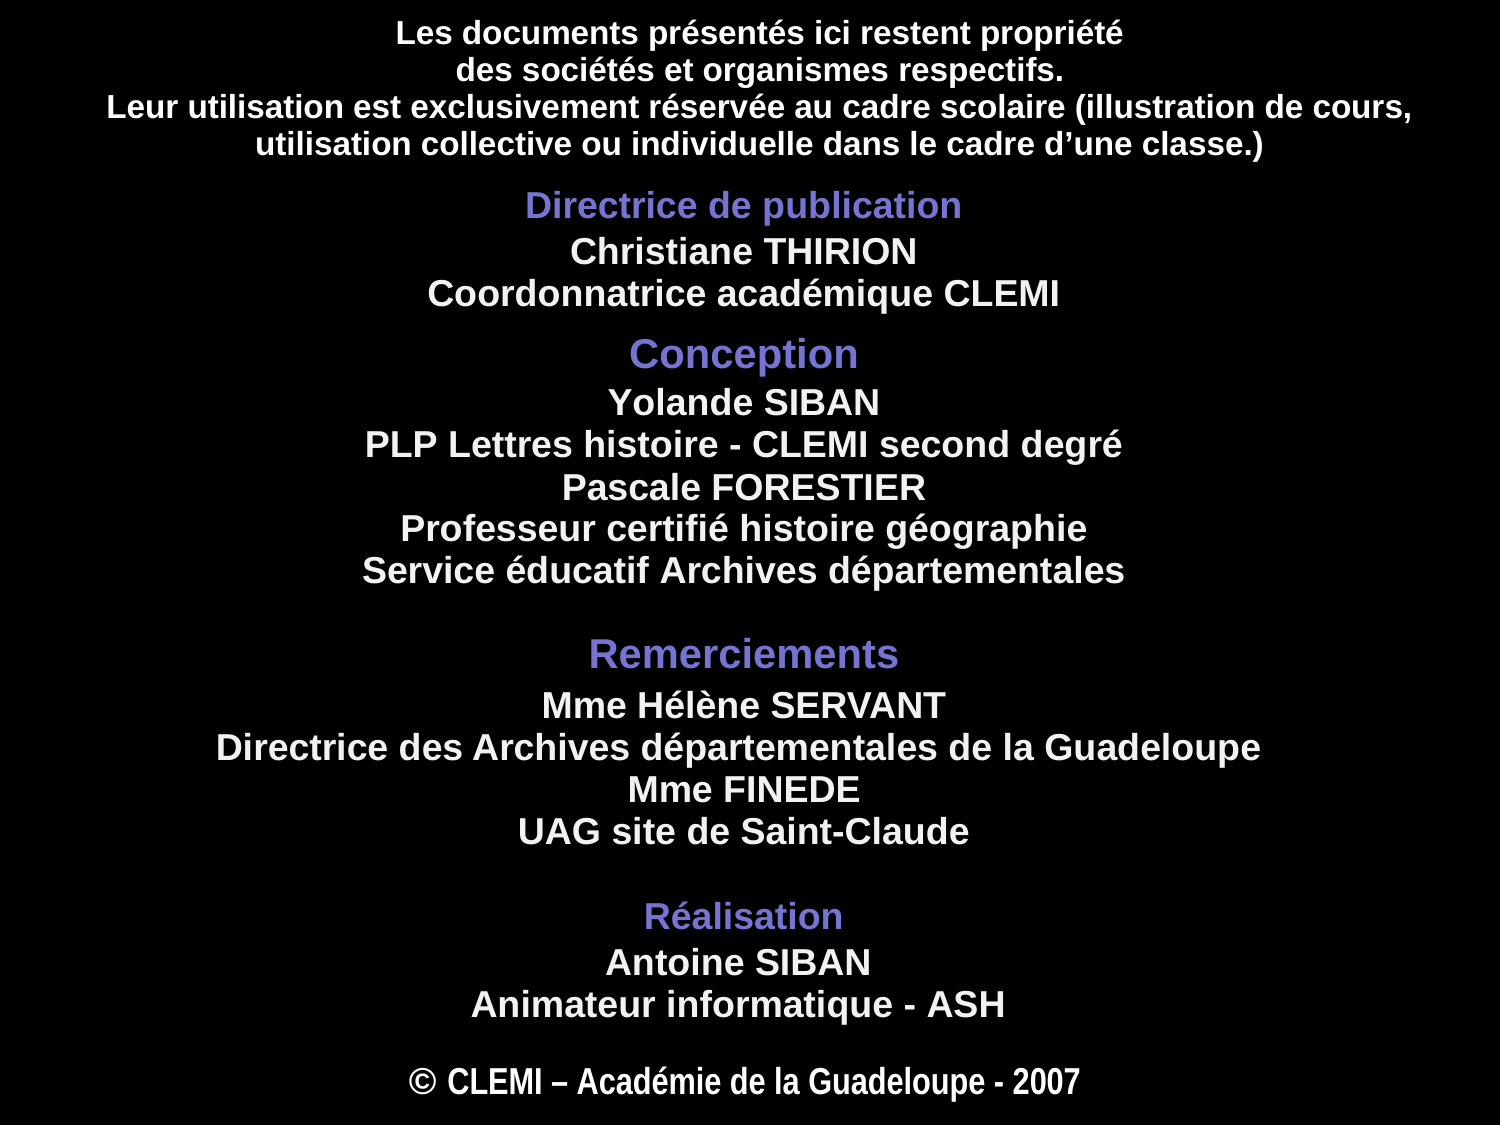

Les documents présentés ici restent propriété
des sociétés et organismes respectifs.
Leur utilisation est exclusivement réservée au cadre scolaire (illustration de cours, utilisation collective ou individuelle dans le cadre d’une classe.)
Directrice de publication
Christiane THIRION
Coordonnatrice académique CLEMI
Conception
Yolande SIBAN
PLP Lettres histoire - CLEMI second degré
Pascale FORESTIER
Professeur certifié histoire géographie
Service éducatif Archives départementales
Remerciements
Mme Hélène SERVANT
Directrice des Archives départementales de la Guadeloupe
Mme FINEDE
UAG site de Saint-Claude
Réalisation
Antoine SIBAN
Animateur informatique - ASH
© CLEMI – Académie de la Guadeloupe - 2007